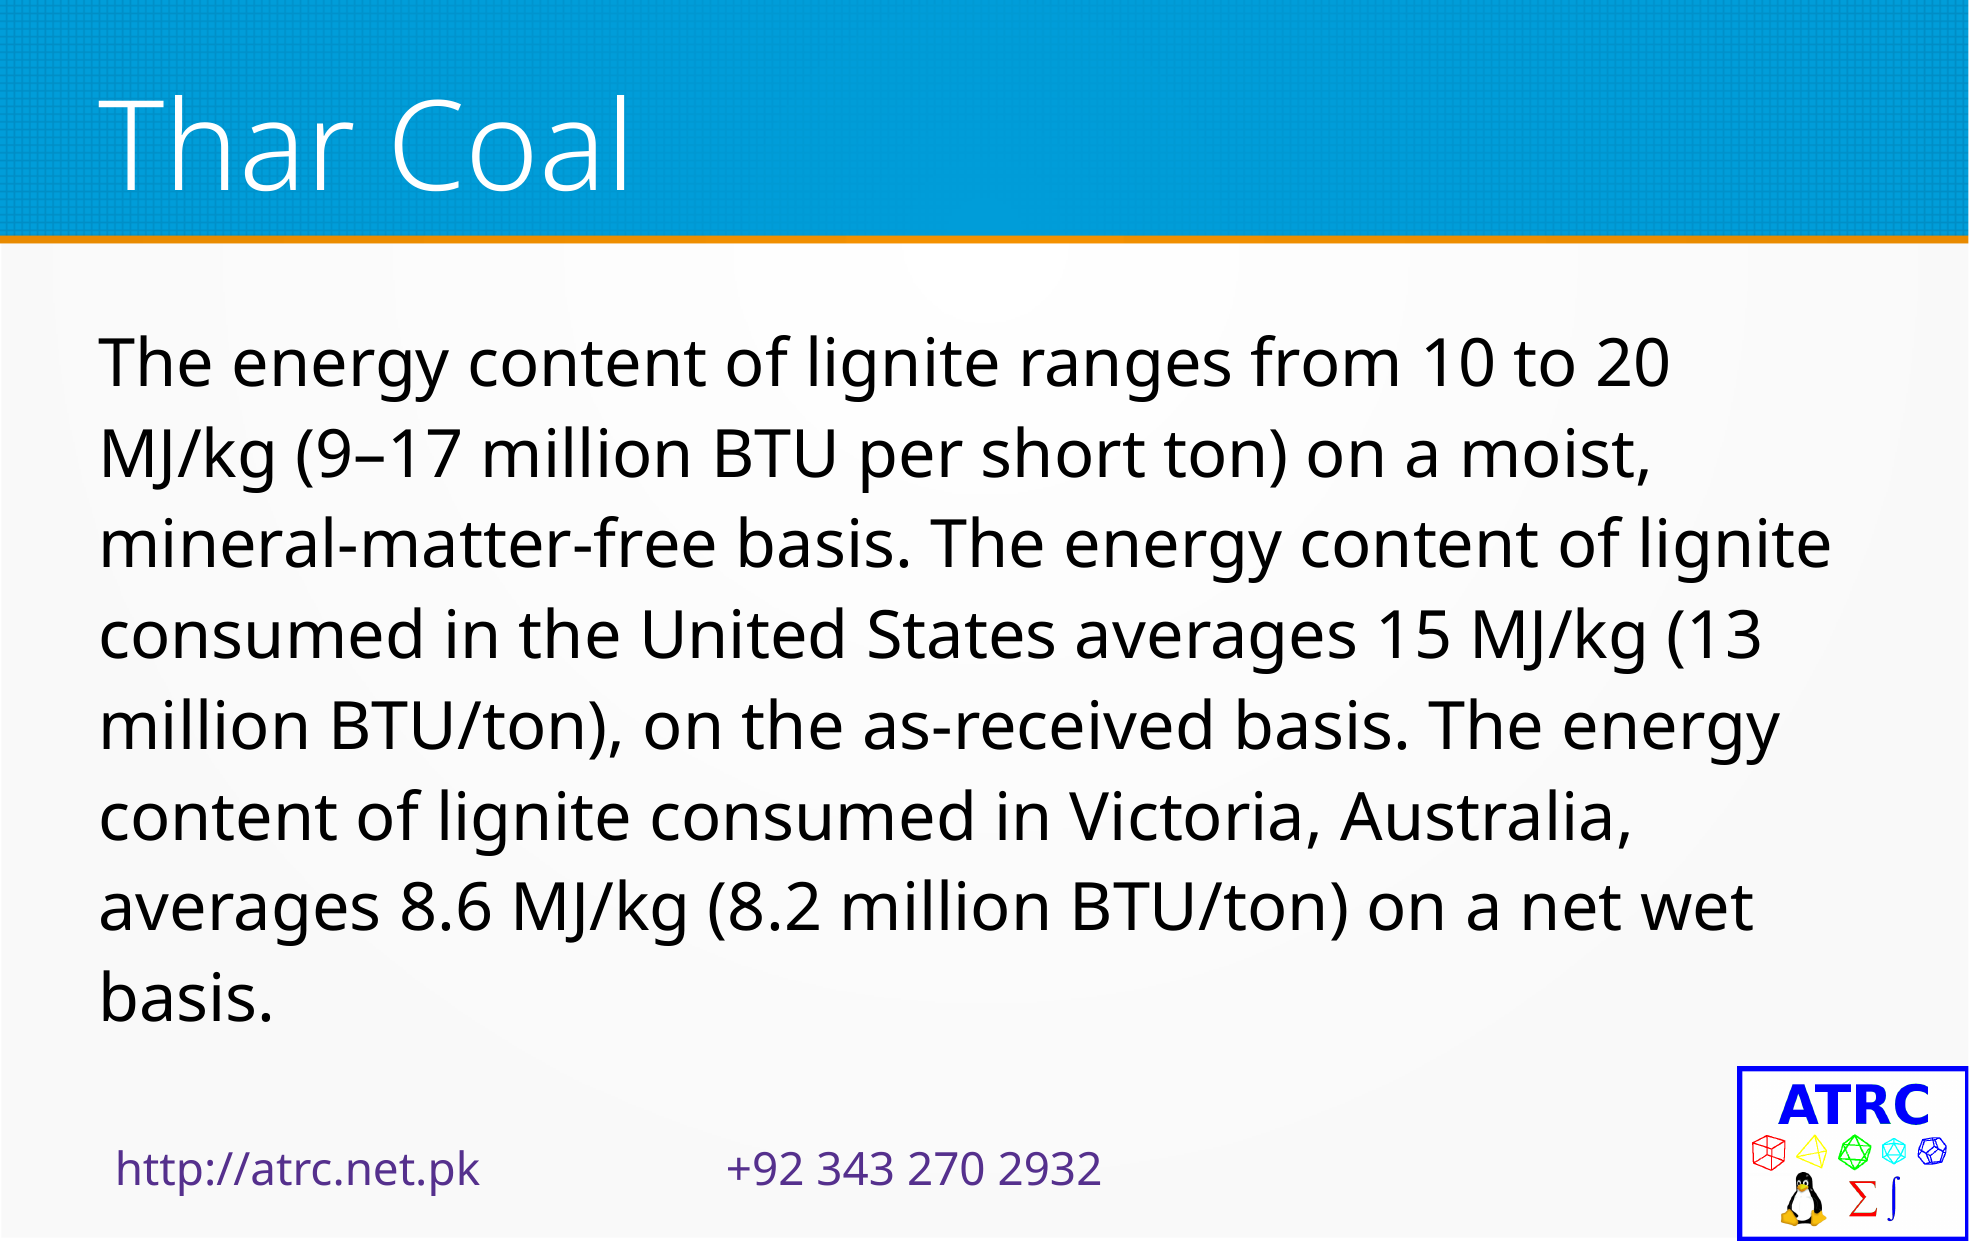

# Thar Coal
The energy content of lignite ranges from 10 to 20 MJ/kg (9–17 million BTU per short ton) on a moist, mineral-matter-free basis. The energy content of lignite consumed in the United States averages 15 MJ/kg (13 million BTU/ton), on the as-received basis. The energy content of lignite consumed in Victoria, Australia, averages 8.6 MJ/kg (8.2 million BTU/ton) on a net wet basis.